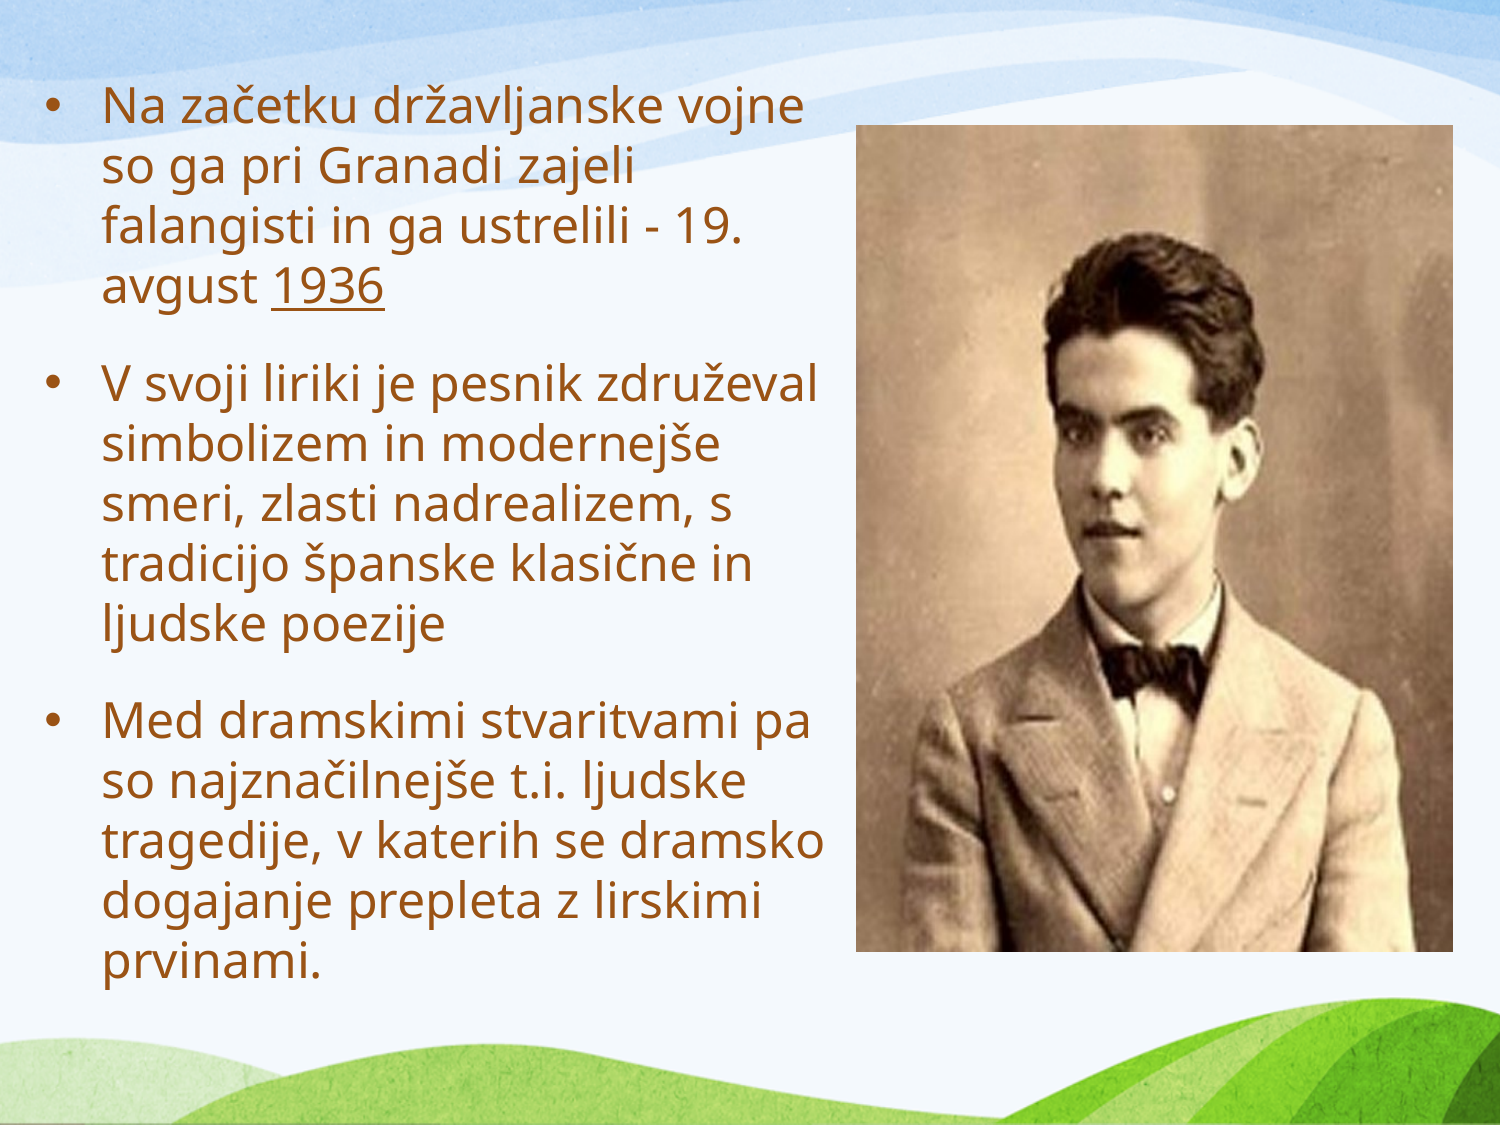

# Na začetku državljanske vojne so ga pri Granadi zajeli falangisti in ga ustrelili - 19. avgust 1936
V svoji liriki je pesnik združeval simbolizem in modernejše smeri, zlasti nadrealizem, s tradicijo španske klasične in ljudske poezije
Med dramskimi stvaritvami pa so najznačilnejše t.i. ljudske tragedije, v katerih se dramsko dogajanje prepleta z lirskimi prvinami.